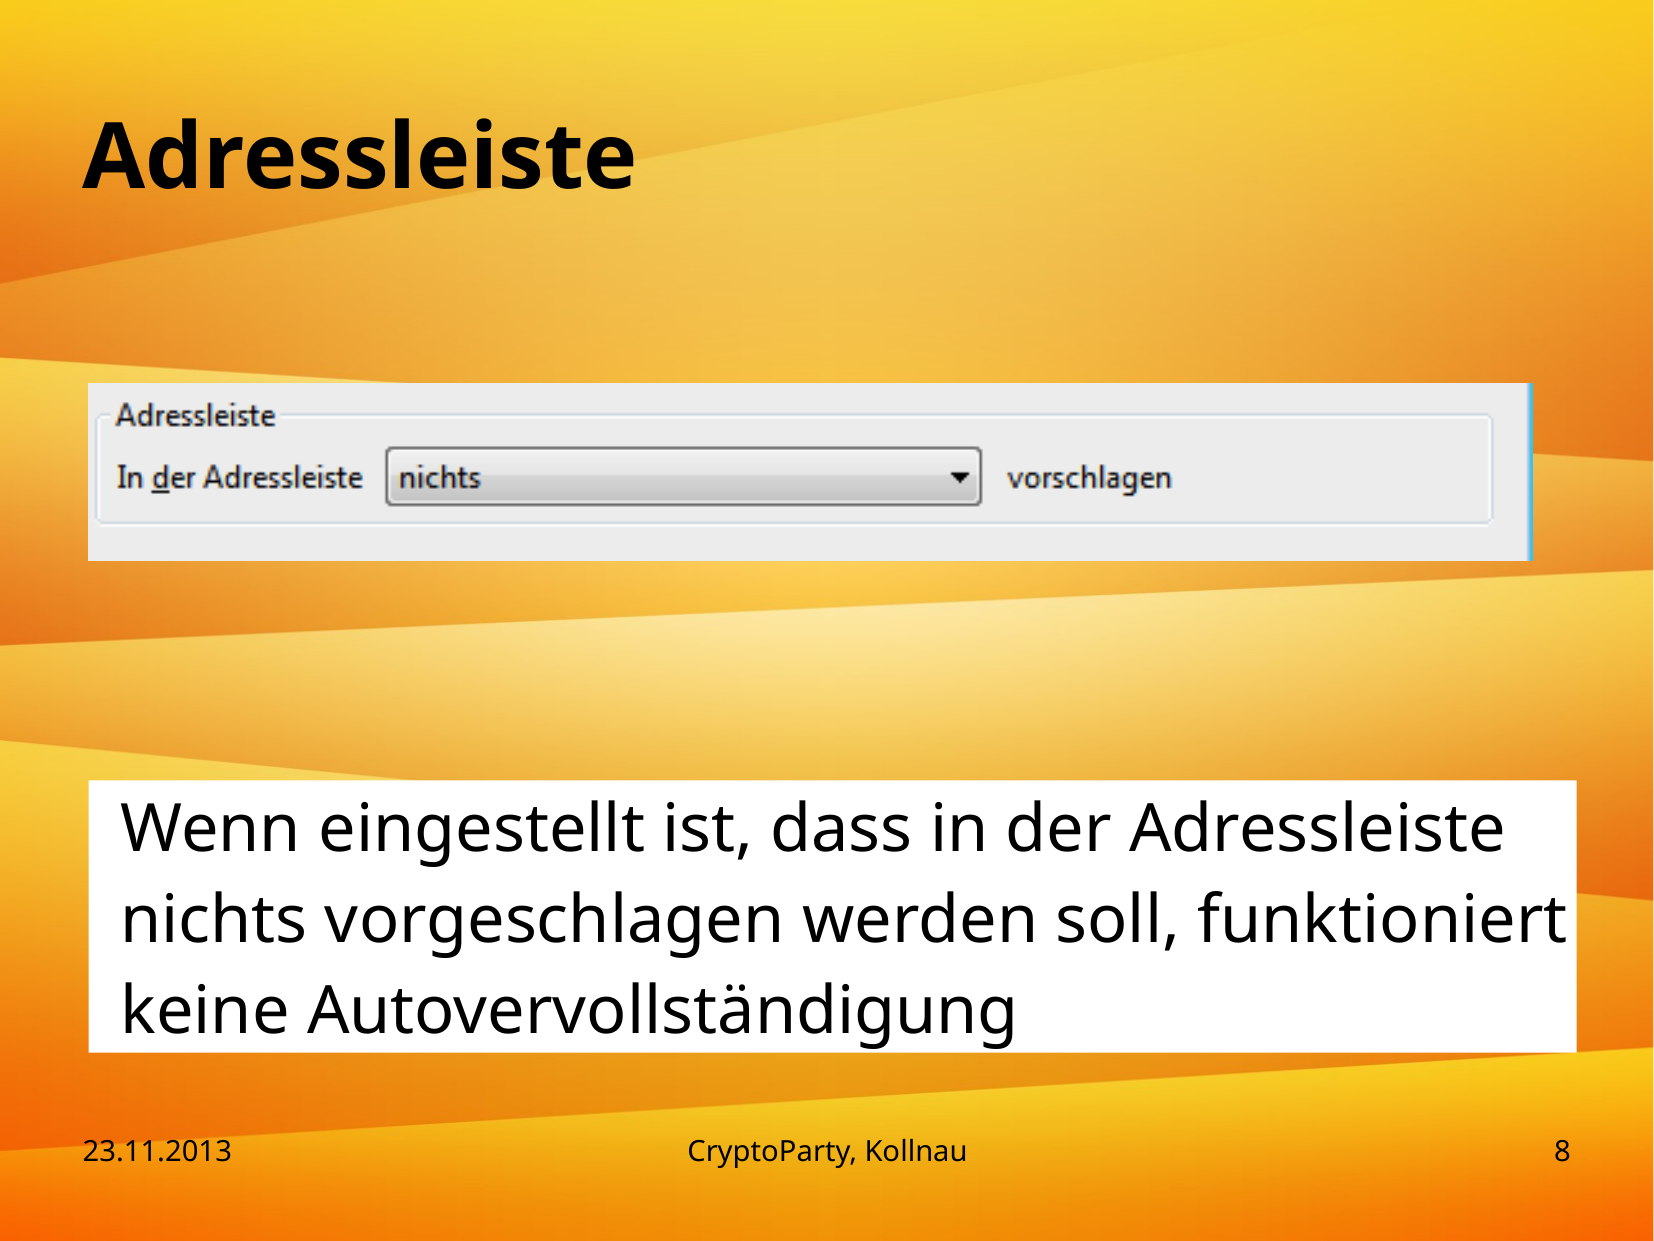

# Adressleiste
Wenn eingestellt ist, dass in der Adressleiste nichts vorgeschlagen werden soll, funktioniert keine Autovervollständigung
23.11.2013
CryptoParty, Kollnau
8